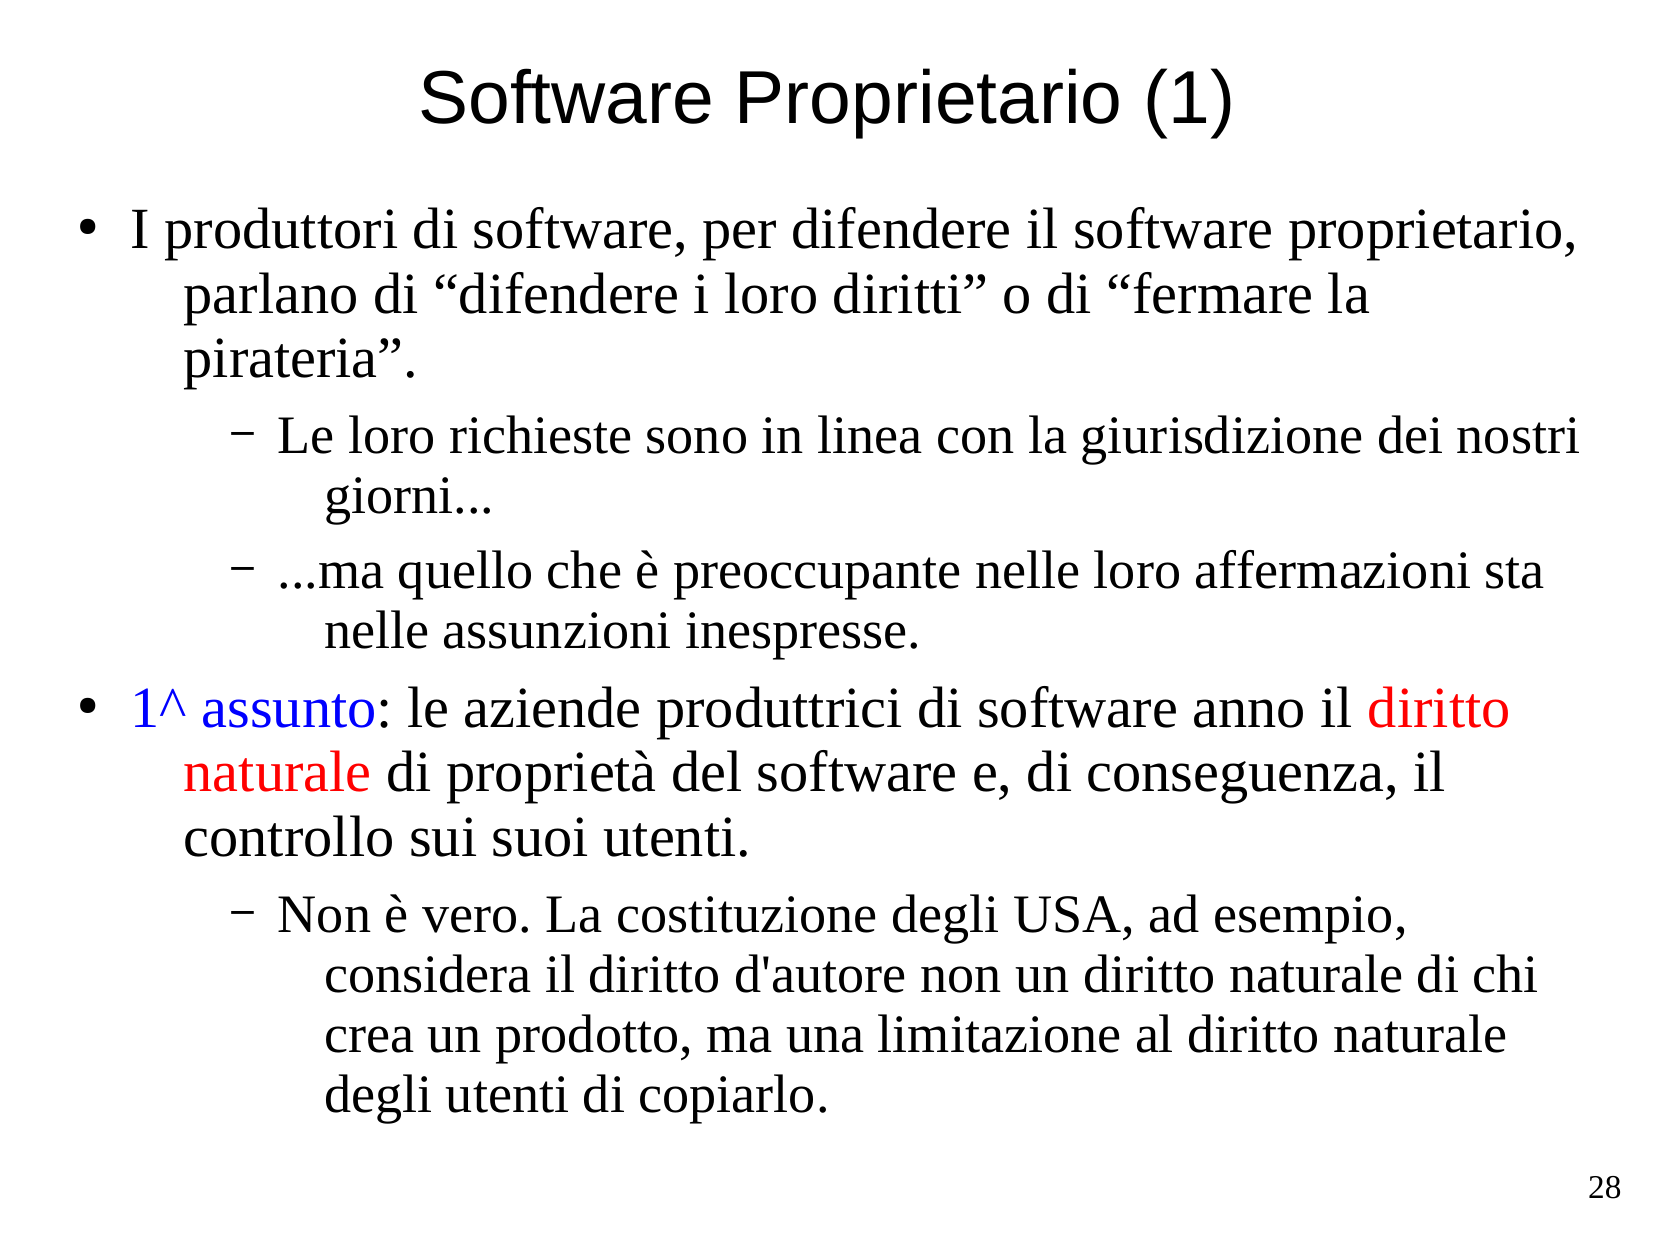

# Software Proprietario (1)
I produttori di software, per difendere il software proprietario, parlano di “difendere i loro diritti” o di “fermare la pirateria”.
Le loro richieste sono in linea con la giurisdizione dei nostri giorni...
...ma quello che è preoccupante nelle loro affermazioni sta nelle assunzioni inespresse.
1^ assunto: le aziende produttrici di software anno il diritto naturale di proprietà del software e, di conseguenza, il controllo sui suoi utenti.
Non è vero. La costituzione degli USA, ad esempio, considera il diritto d'autore non un diritto naturale di chi crea un prodotto, ma una limitazione al diritto naturale degli utenti di copiarlo.